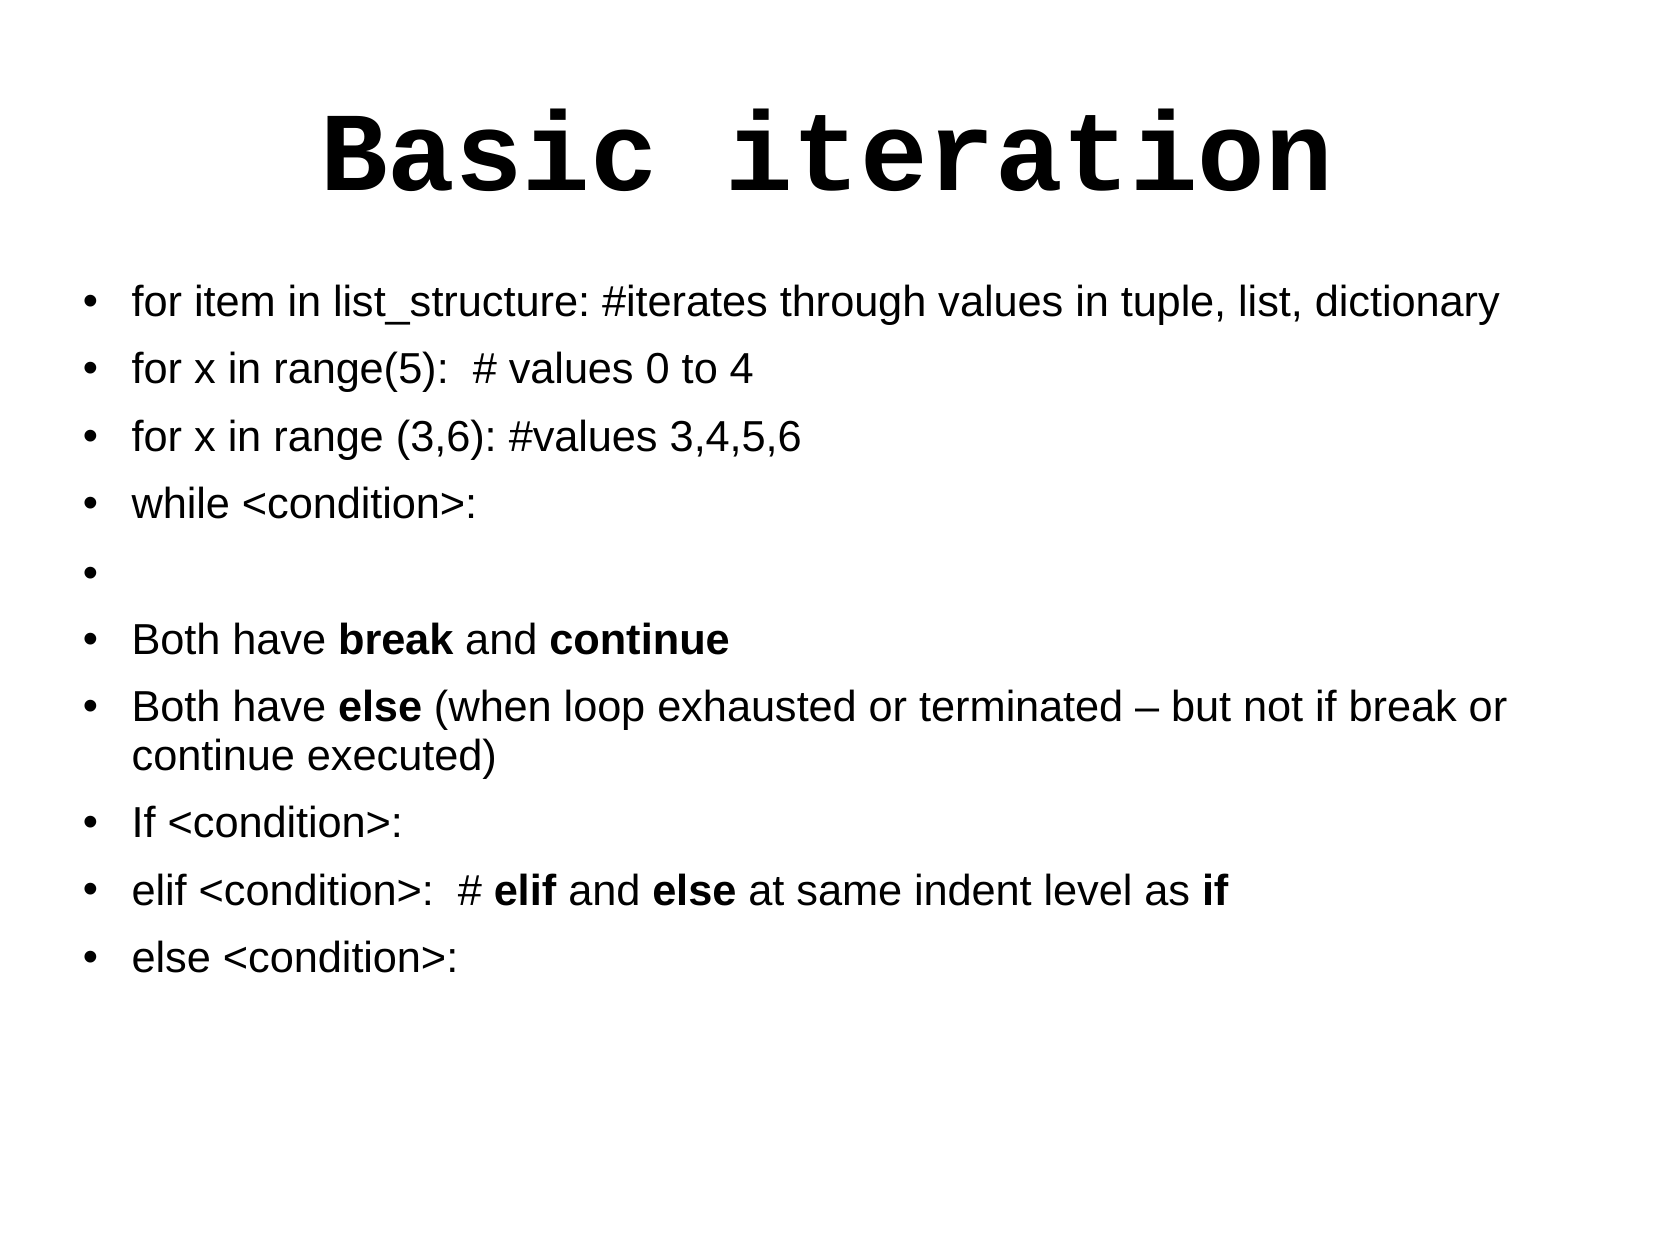

# Basic iteration
for item in list_structure: #iterates through values in tuple, list, dictionary
for x in range(5): # values 0 to 4
for x in range (3,6): #values 3,4,5,6
while <condition>:
Both have break and continue
Both have else (when loop exhausted or terminated – but not if break or continue executed)
If <condition>:
elif <condition>: # elif and else at same indent level as if
else <condition>: